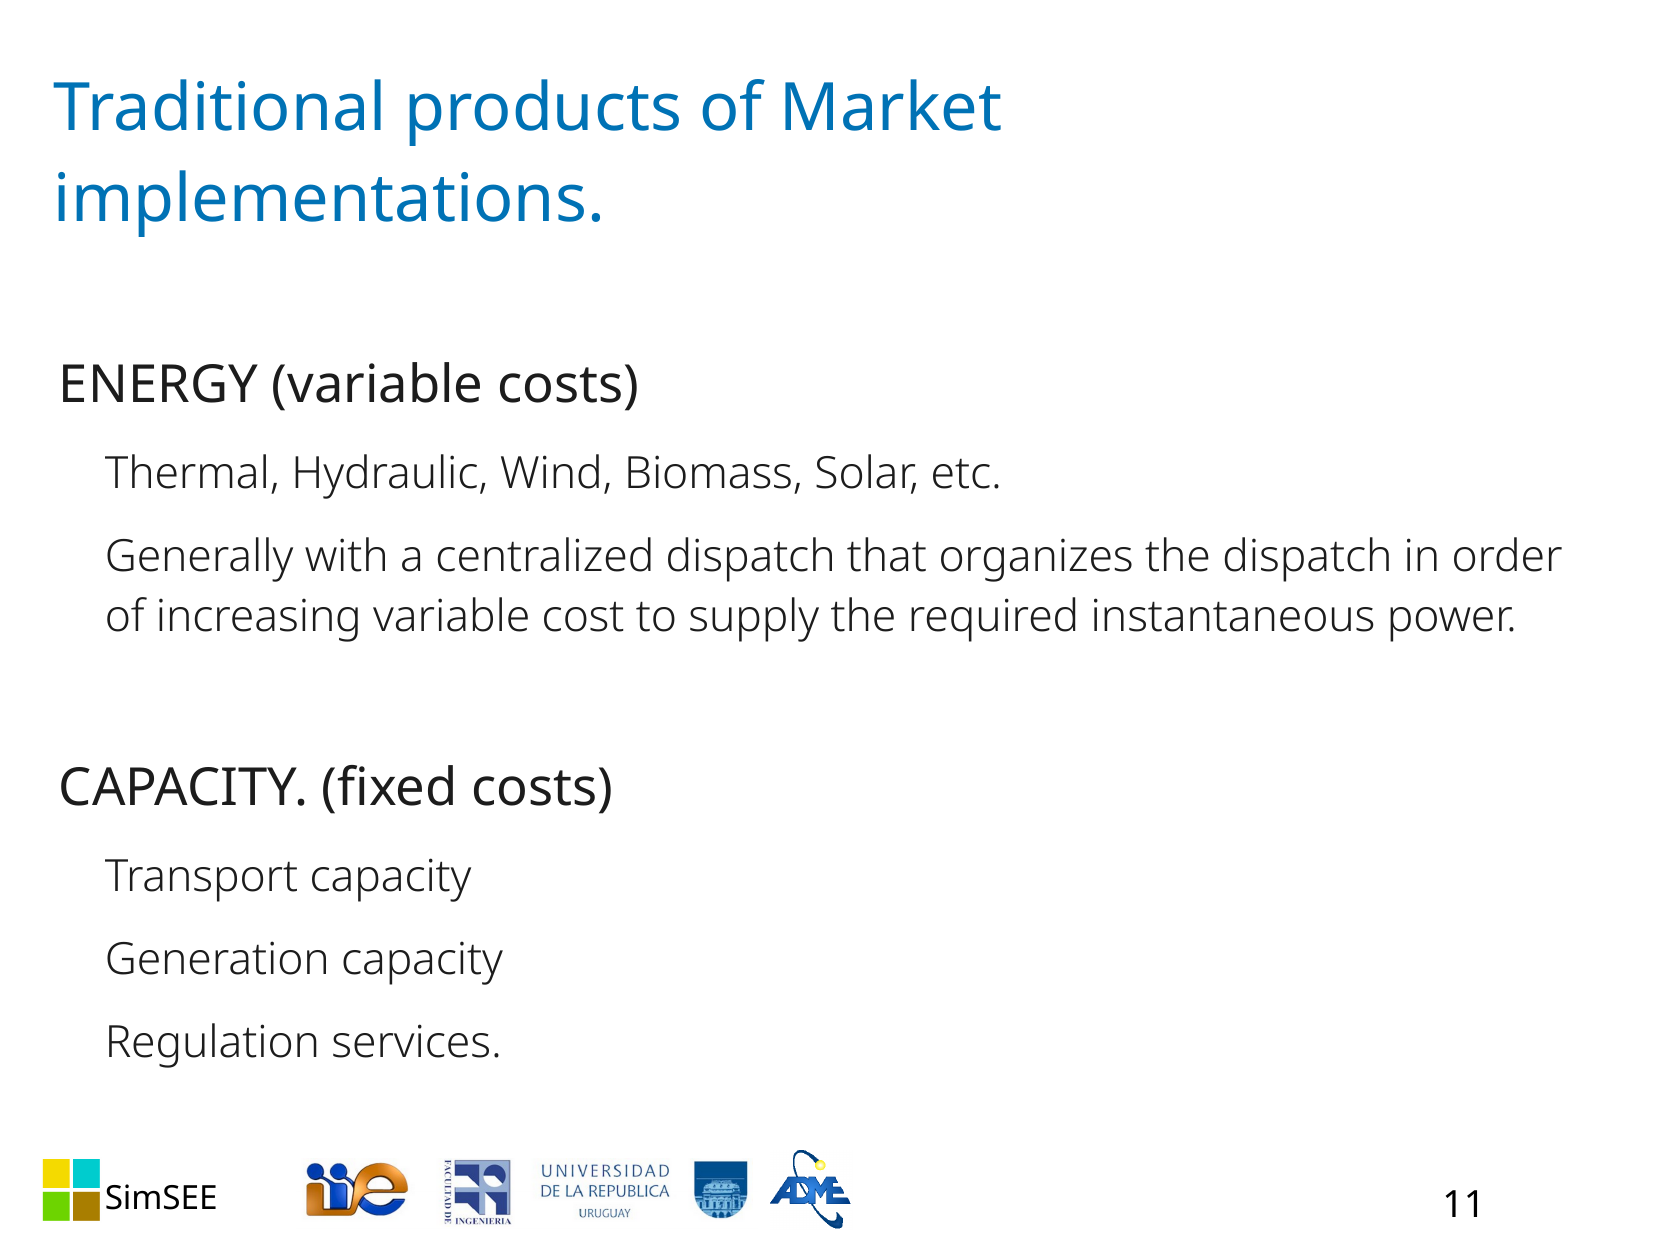

# Traditional products of Market implementations.
ENERGY (variable costs)
Thermal, Hydraulic, Wind, Biomass, Solar, etc.
Generally with a centralized dispatch that organizes the dispatch in order of increasing variable cost to supply the required instantaneous power.
CAPACITY. (fixed costs)
Transport capacity
Generation capacity
Regulation services.